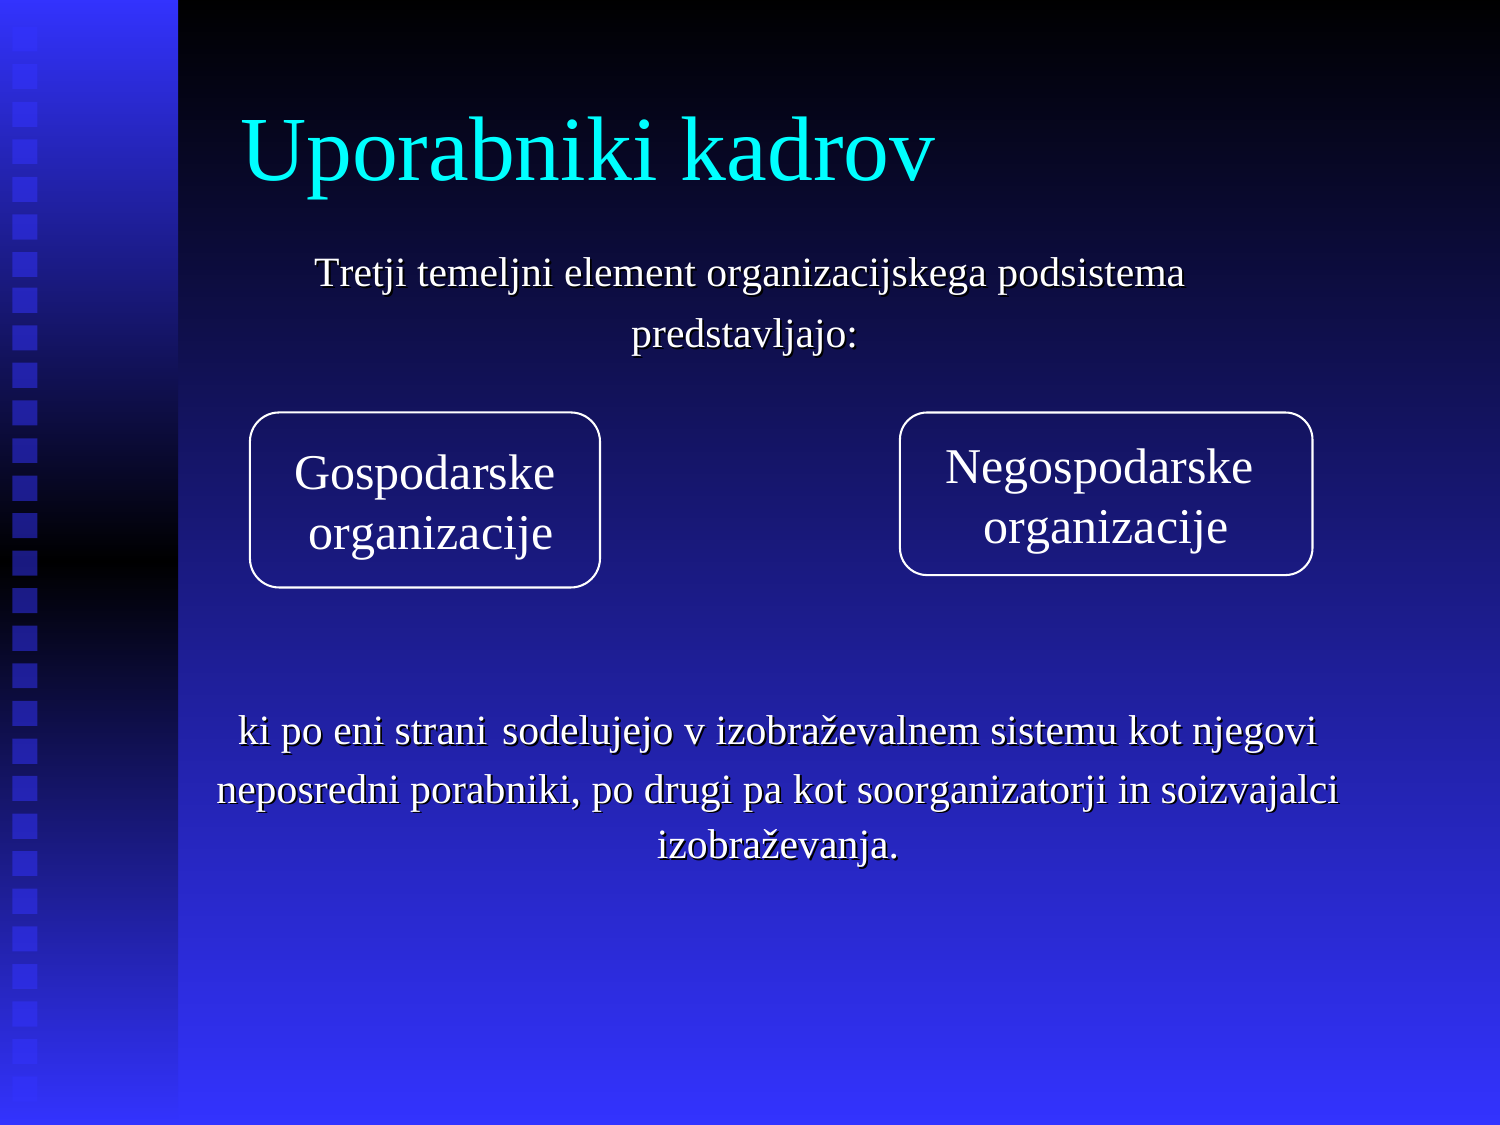

# Uporabniki kadrov
Tretji temeljni element organizacijskega podsistema
predstavljajo:
	ki po eni strani sodelujejo v izobraževalnem sistemu kot njegovi neposredni porabniki, po drugi pa kot soorganizatorji in soizvajalci izobraževanja.
Gospodarske
 organizacije
Negospodarske
organizacije